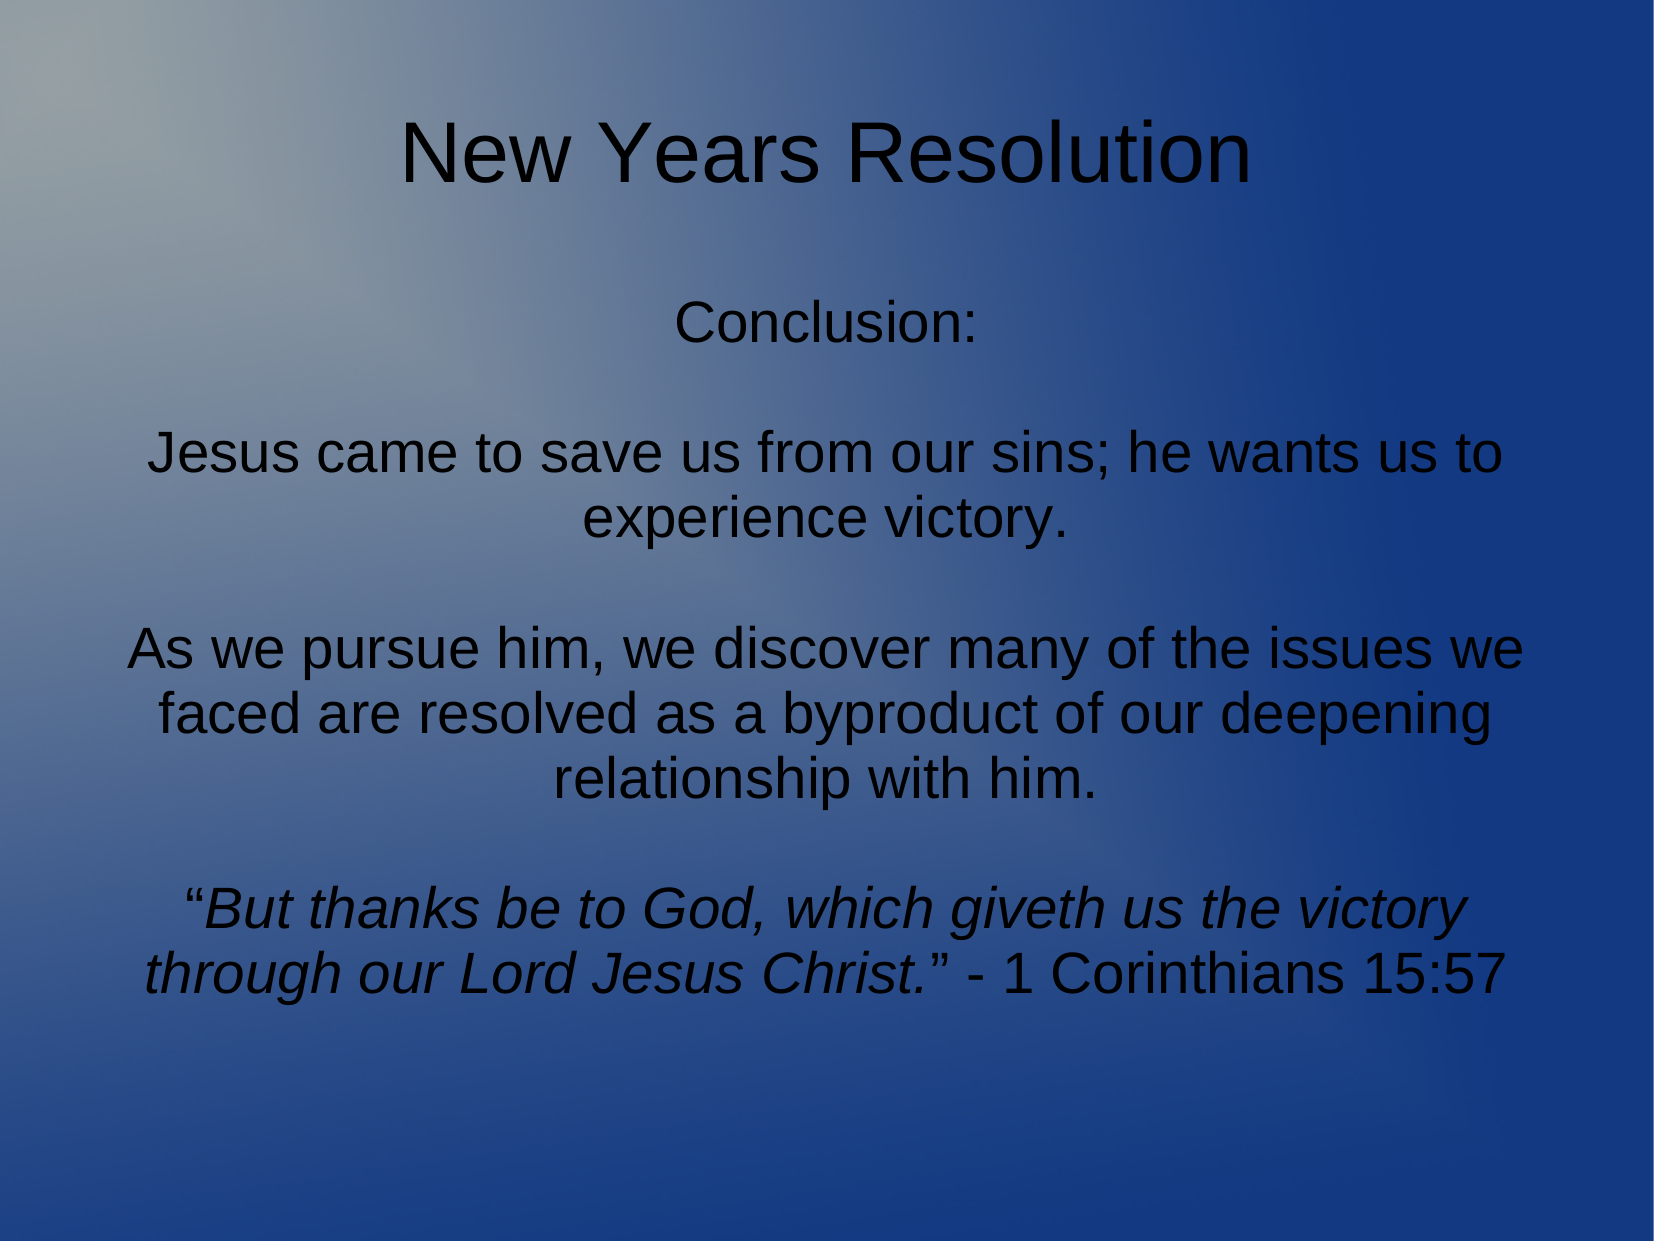

# New Years Resolution
Conclusion:
Jesus came to save us from our sins; he wants us to experience victory.
As we pursue him, we discover many of the issues we faced are resolved as a byproduct of our deepening relationship with him.
“But thanks be to God, which giveth us the victory through our Lord Jesus Christ.” - 1 Corinthians 15:57